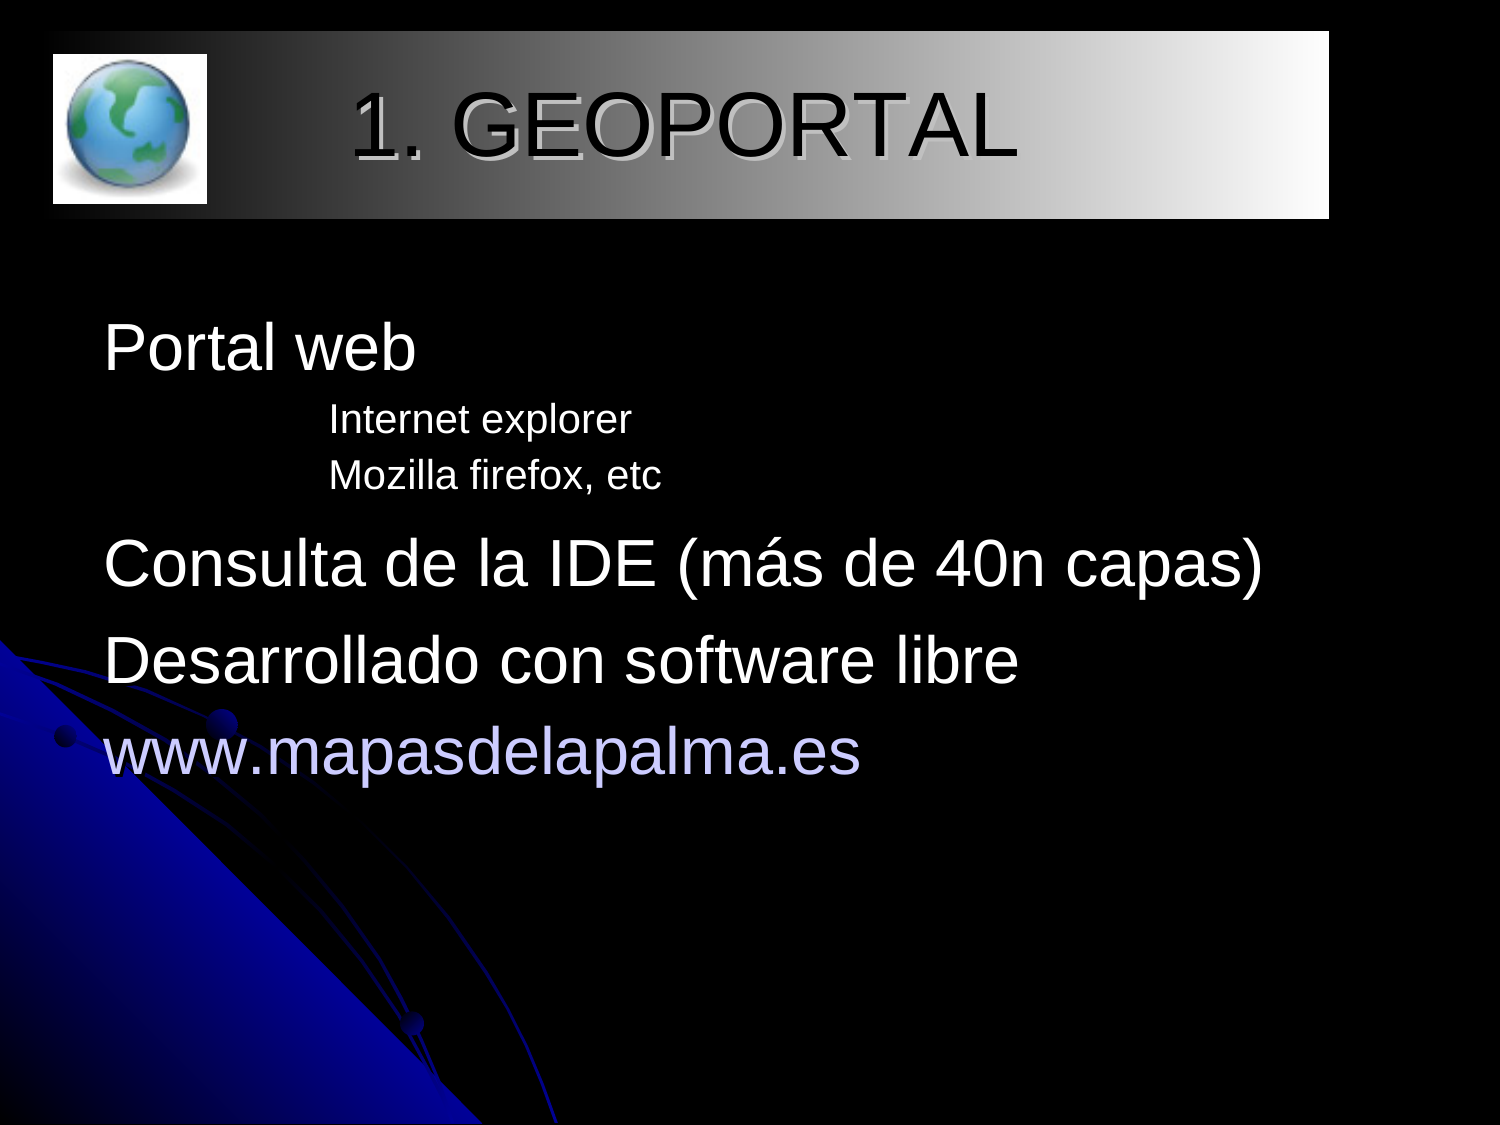

1. GEOPORTAL
# Portal web
Internet explorer
Mozilla firefox, etc
Consulta de la IDE (más de 40n capas)‏
Desarrollado con software libre
www.mapasdelapalma.es